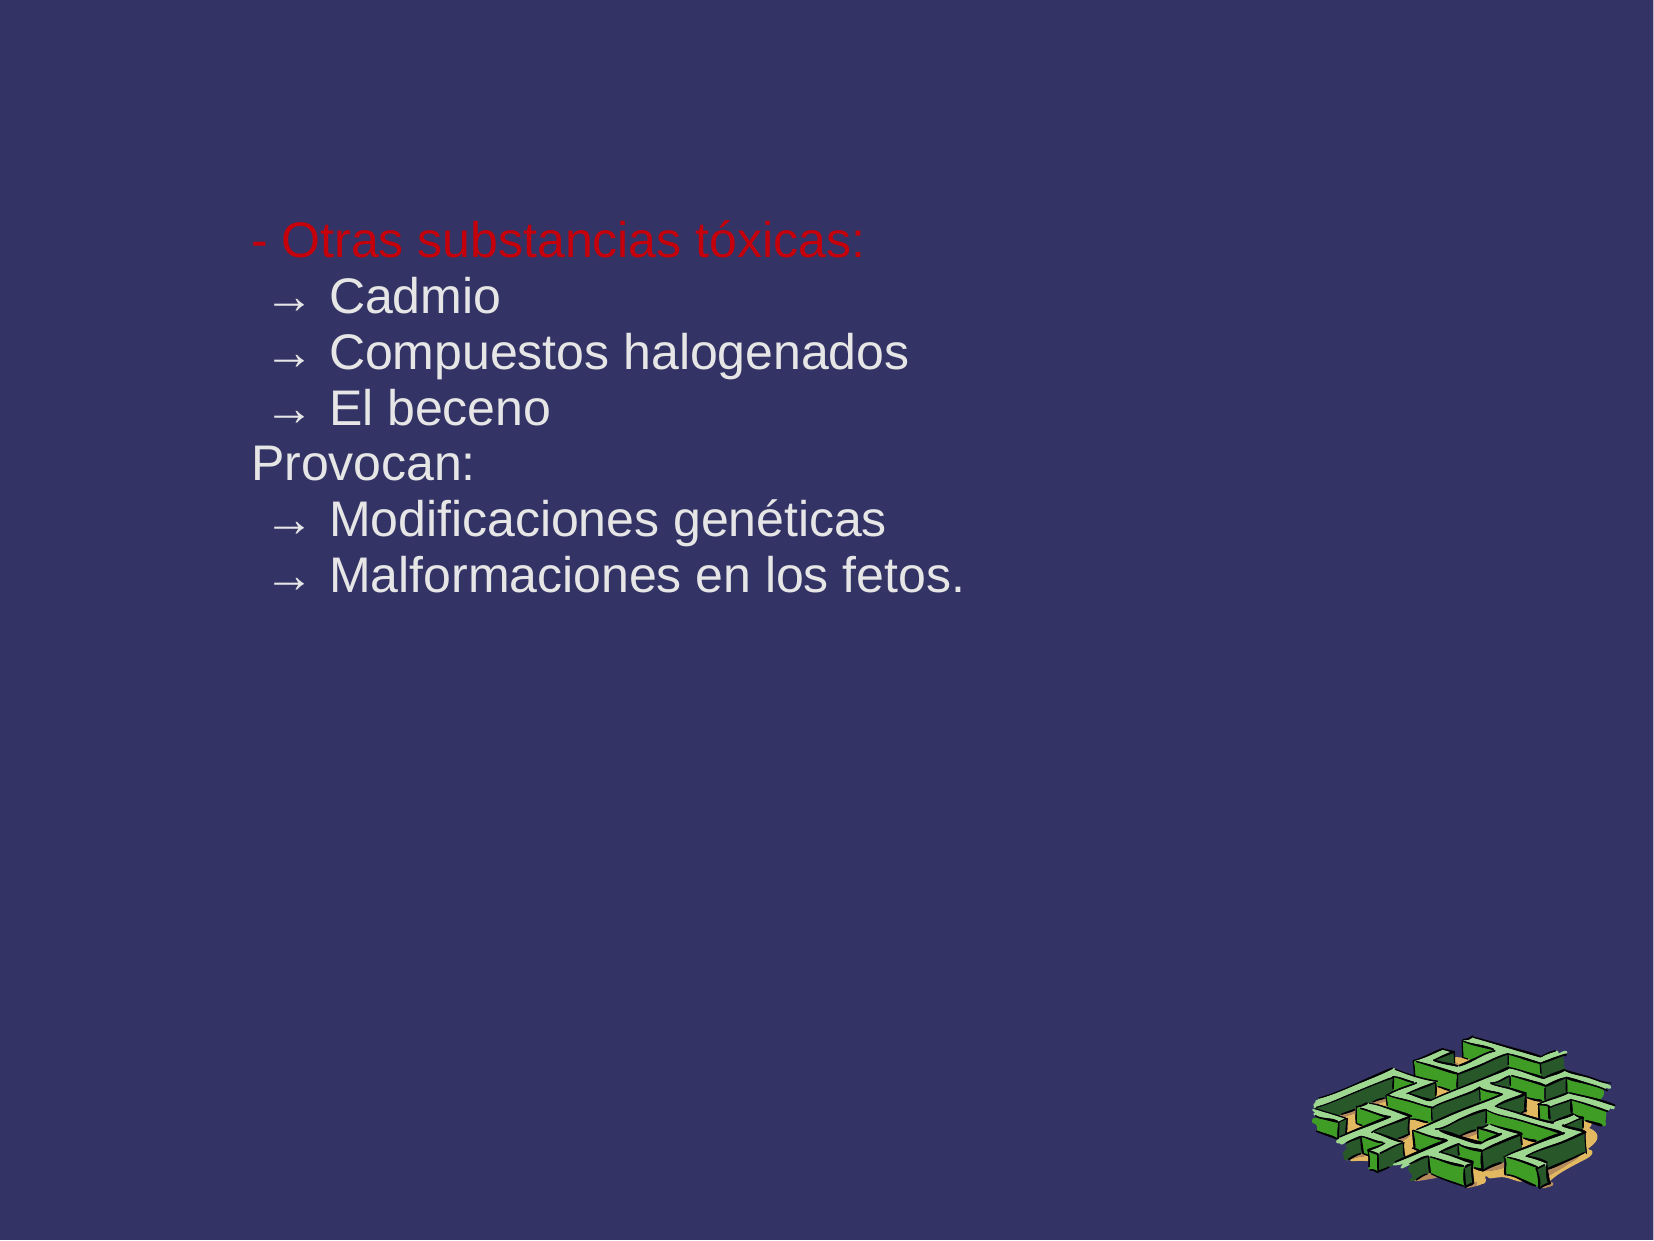

# - Otras substancias tóxicas:
 → Cadmio
 → Compuestos halogenados
 → El beceno
Provocan:
 → Modificaciones genéticas
 → Malformaciones en los fetos.